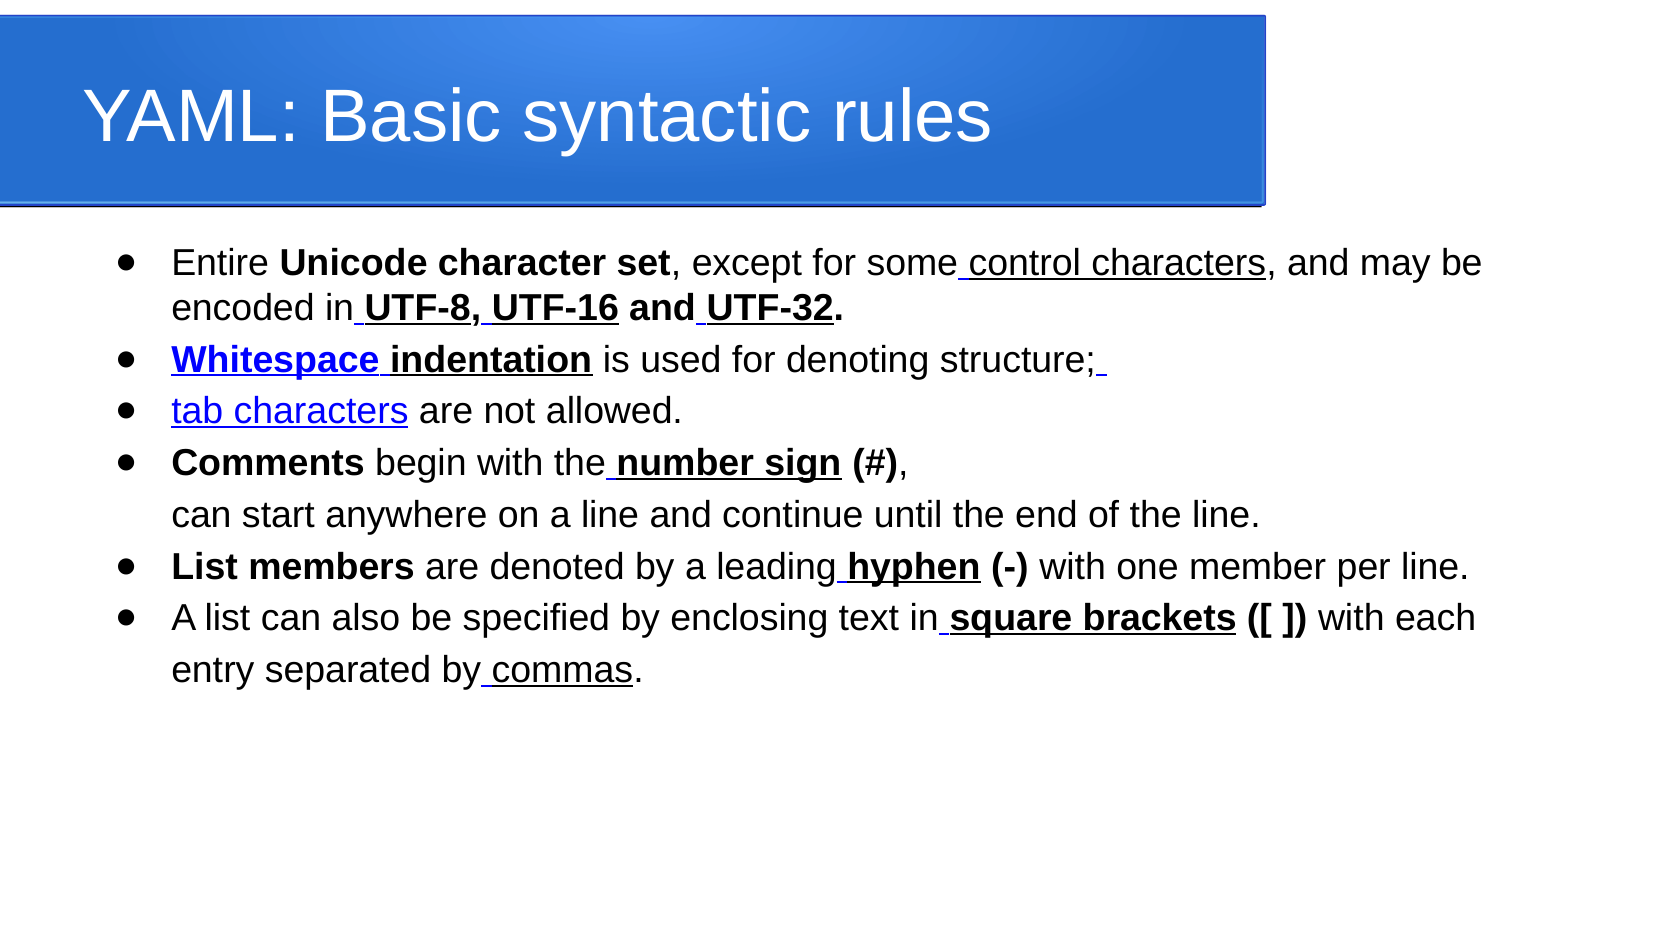

YAML: Basic syntactic rules
Entire Unicode character set, except for some control characters, and may be encoded in UTF-8, UTF-16 and UTF-32.
Whitespace indentation is used for denoting structure;
tab characters are not allowed.
Comments begin with the number sign (#),
can start anywhere on a line and continue until the end of the line.
List members are denoted by a leading hyphen (-) with one member per line.
A list can also be specified by enclosing text in square brackets ([ ]) with each entry separated by commas.